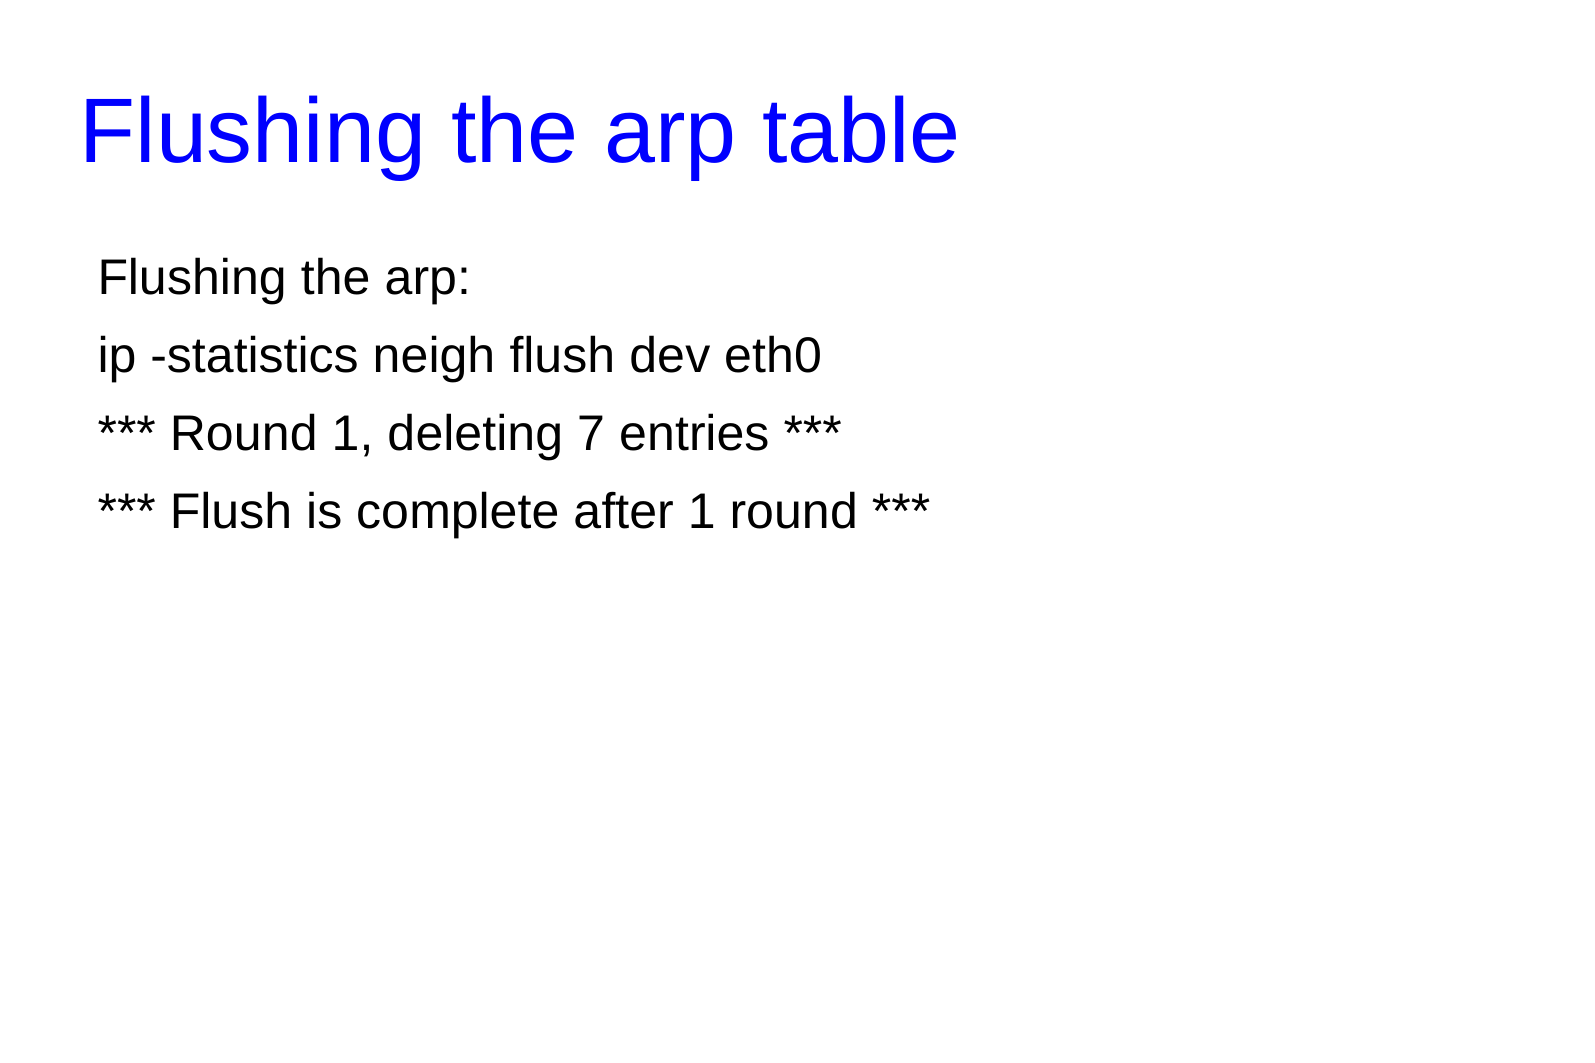

# Flushing the arp table
Flushing the arp:
ip -statistics neigh flush dev eth0
*** Round 1, deleting 7 entries ***
*** Flush is complete after 1 round ***